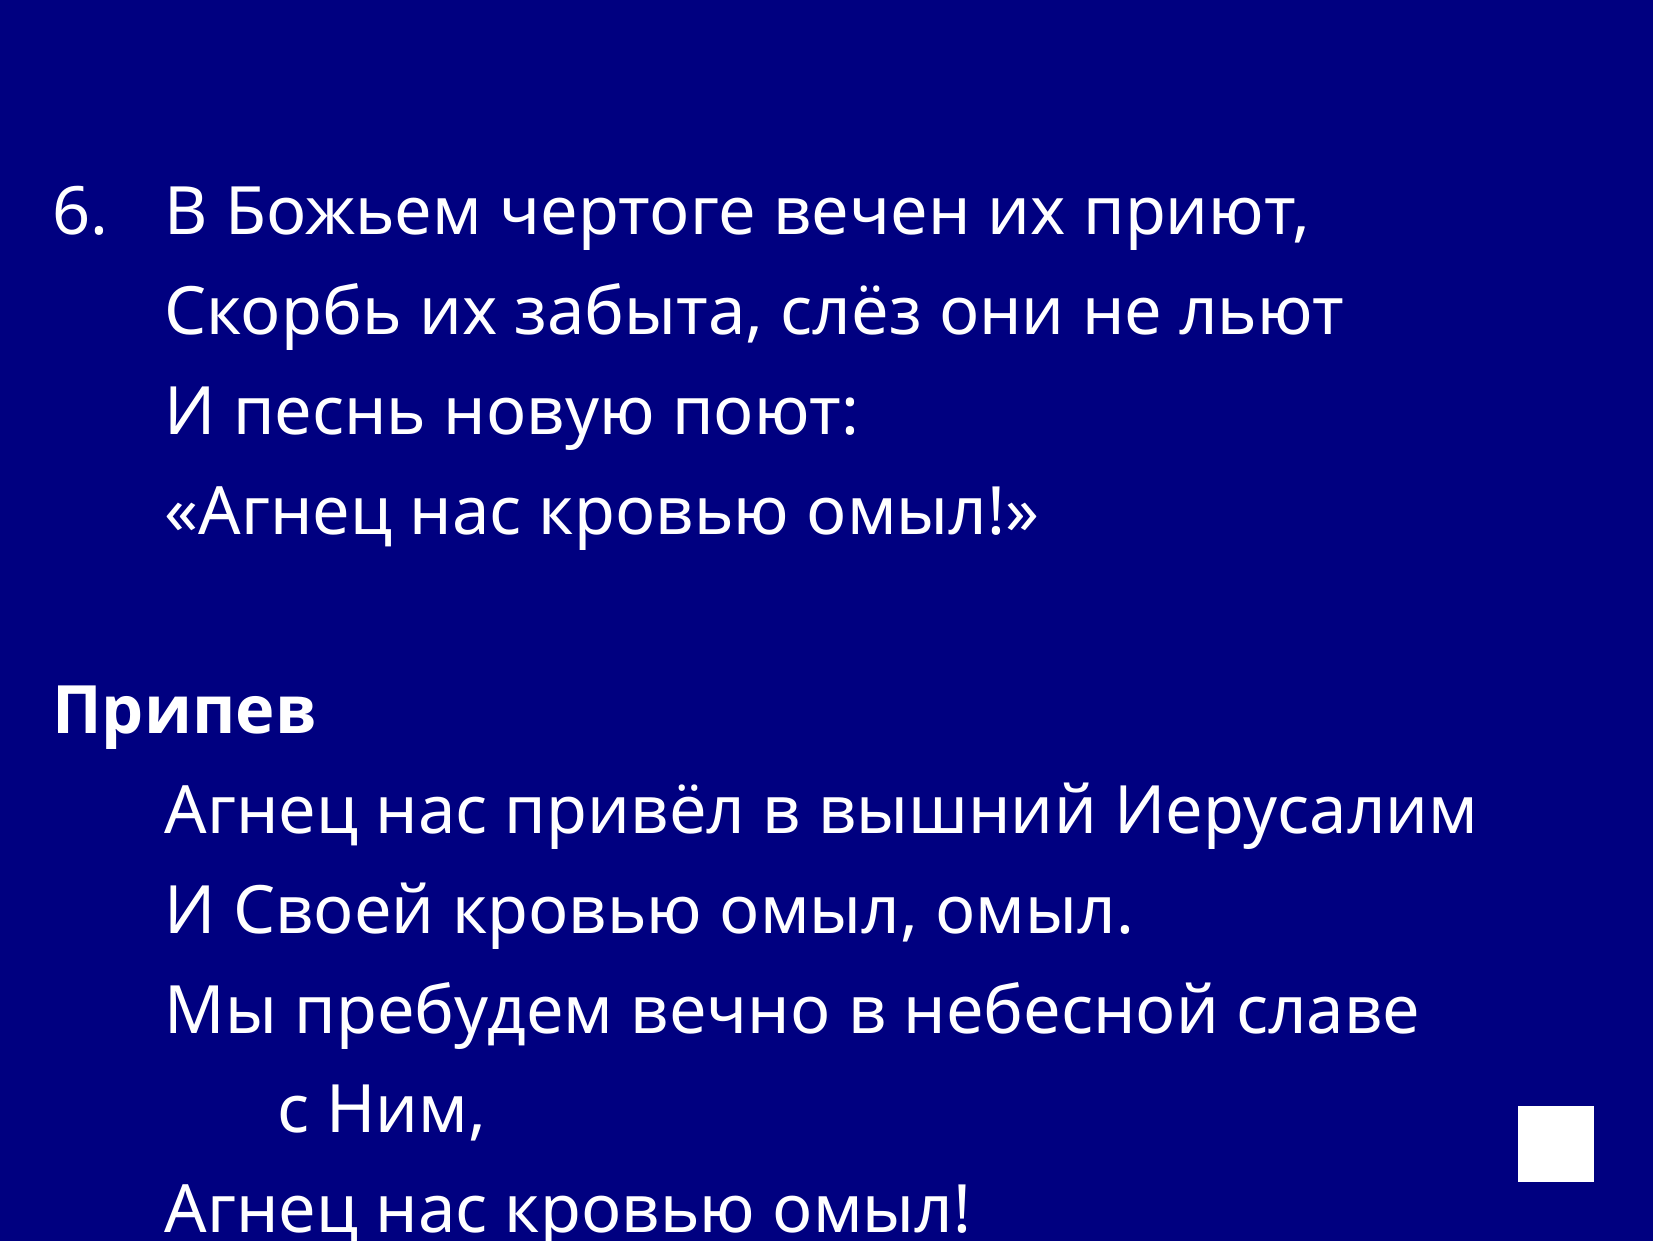

6.	В Божьем чертоге вечен их приют,
	Скорбь их забыта, слёз они не льют
	И песнь новую поют:
	«Агнец нас кровью омыл!»
Припев
	Агнец нас привёл в вышний Иерусалим
	И Своей кровью омыл, омыл.
	Мы пребудем вечно в небесной славе
		с Ним,
	Агнец нас кровью омыл!